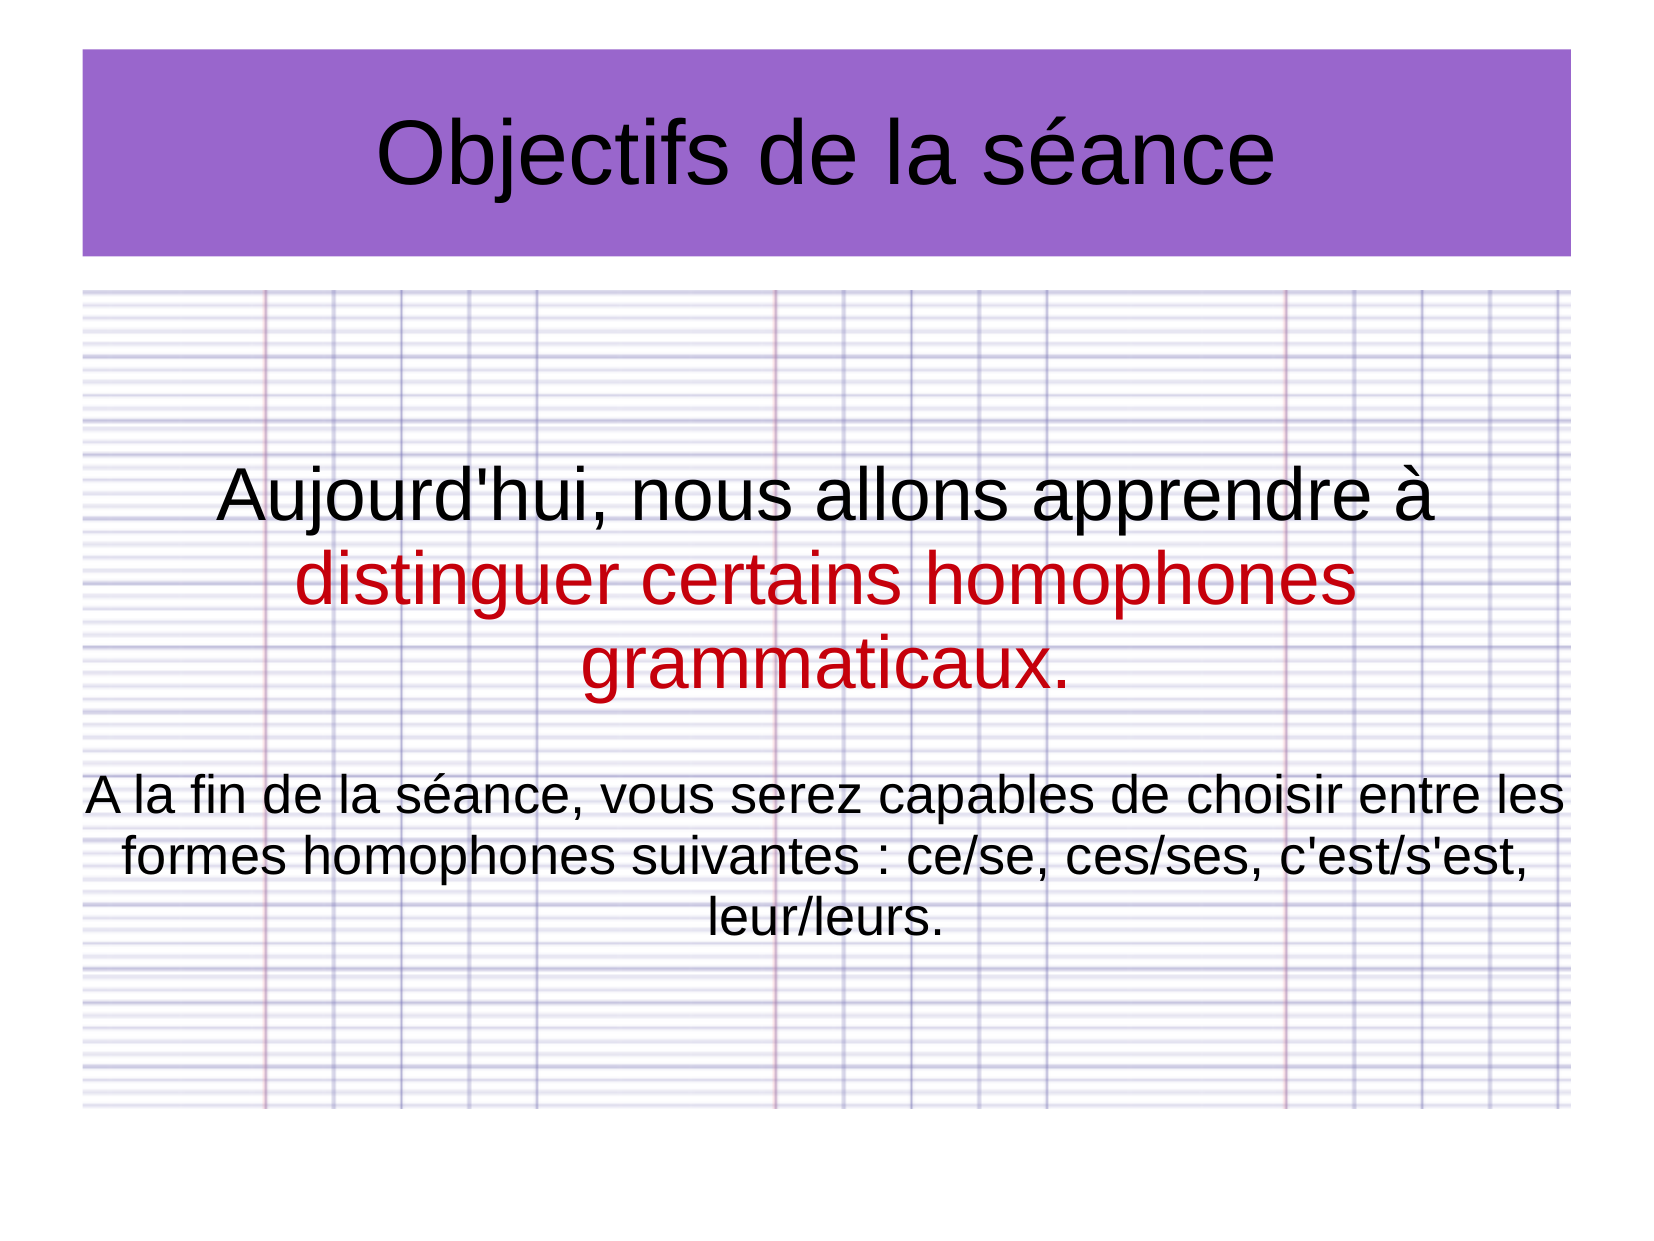

# Objectifs de la séance
Aujourd'hui, nous allons apprendre à distinguer certains homophones grammaticaux.
A la fin de la séance, vous serez capables de choisir entre les formes homophones suivantes : ce/se, ces/ses, c'est/s'est, leur/leurs.